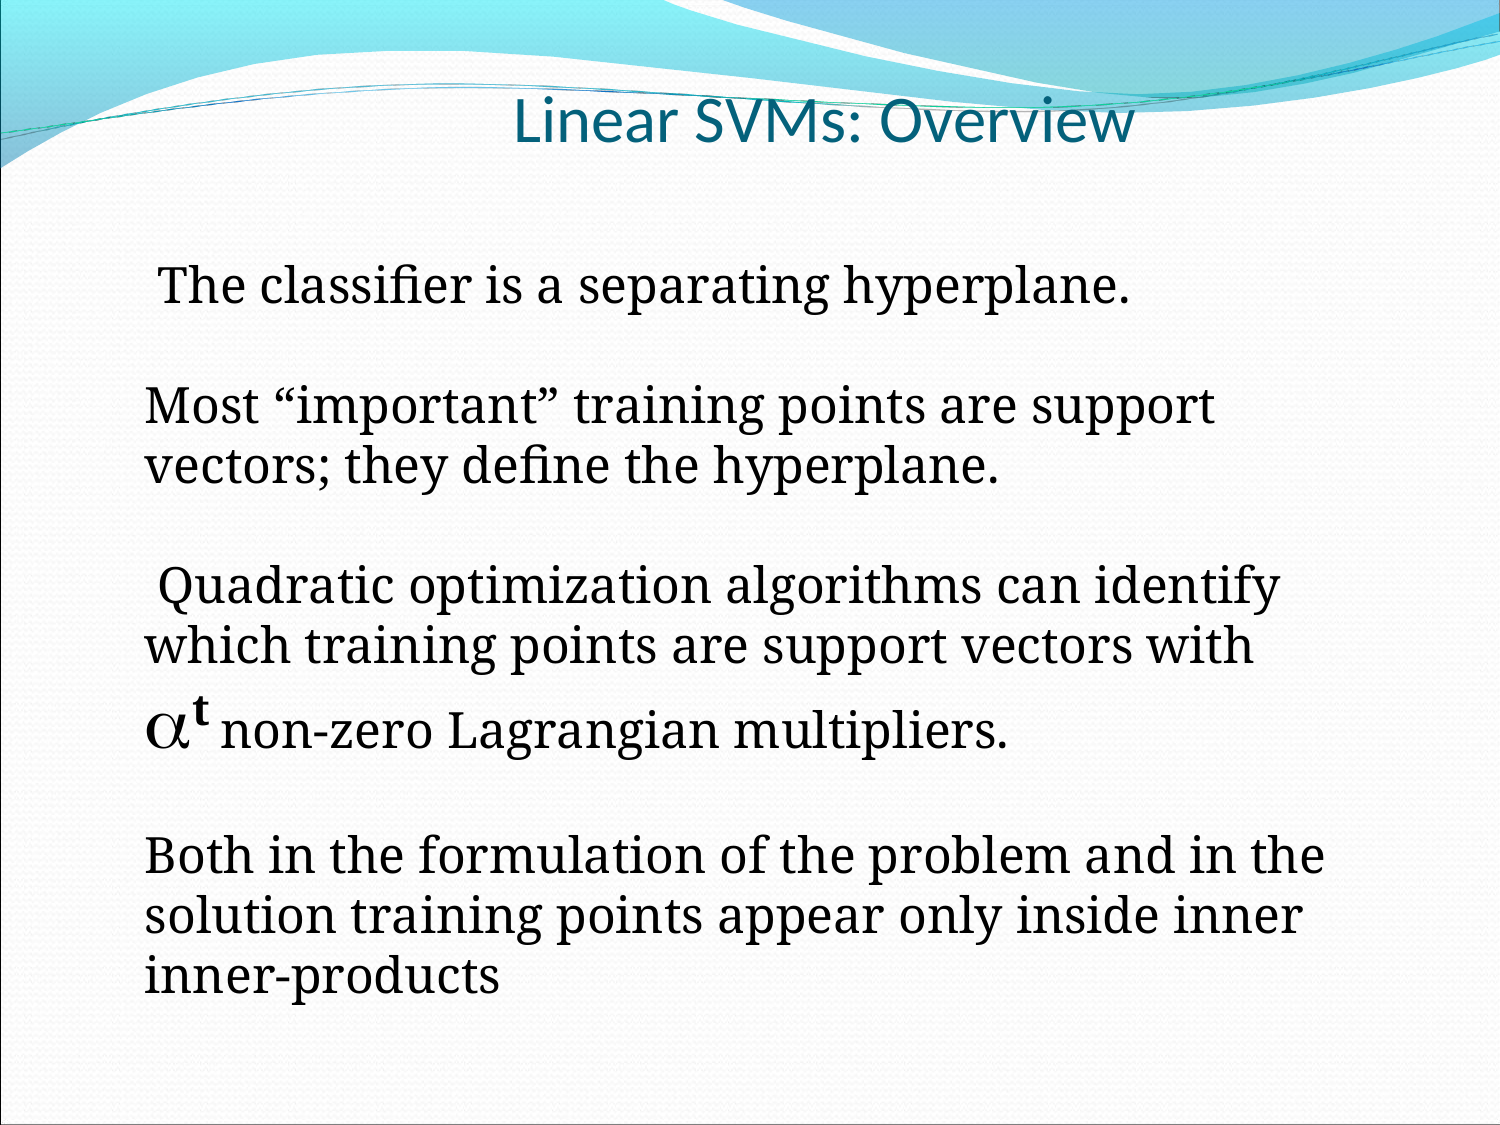

# Linear SVMs: Overview
 The classifier is a separating hyperplane.
Most “important” training points are support vectors; they define the hyperplane.
 Quadratic optimization algorithms can identify which training points are support vectors with t non-zero Lagrangian multipliers.
Both in the formulation of the problem and in the solution training points appear only inside inner inner-products